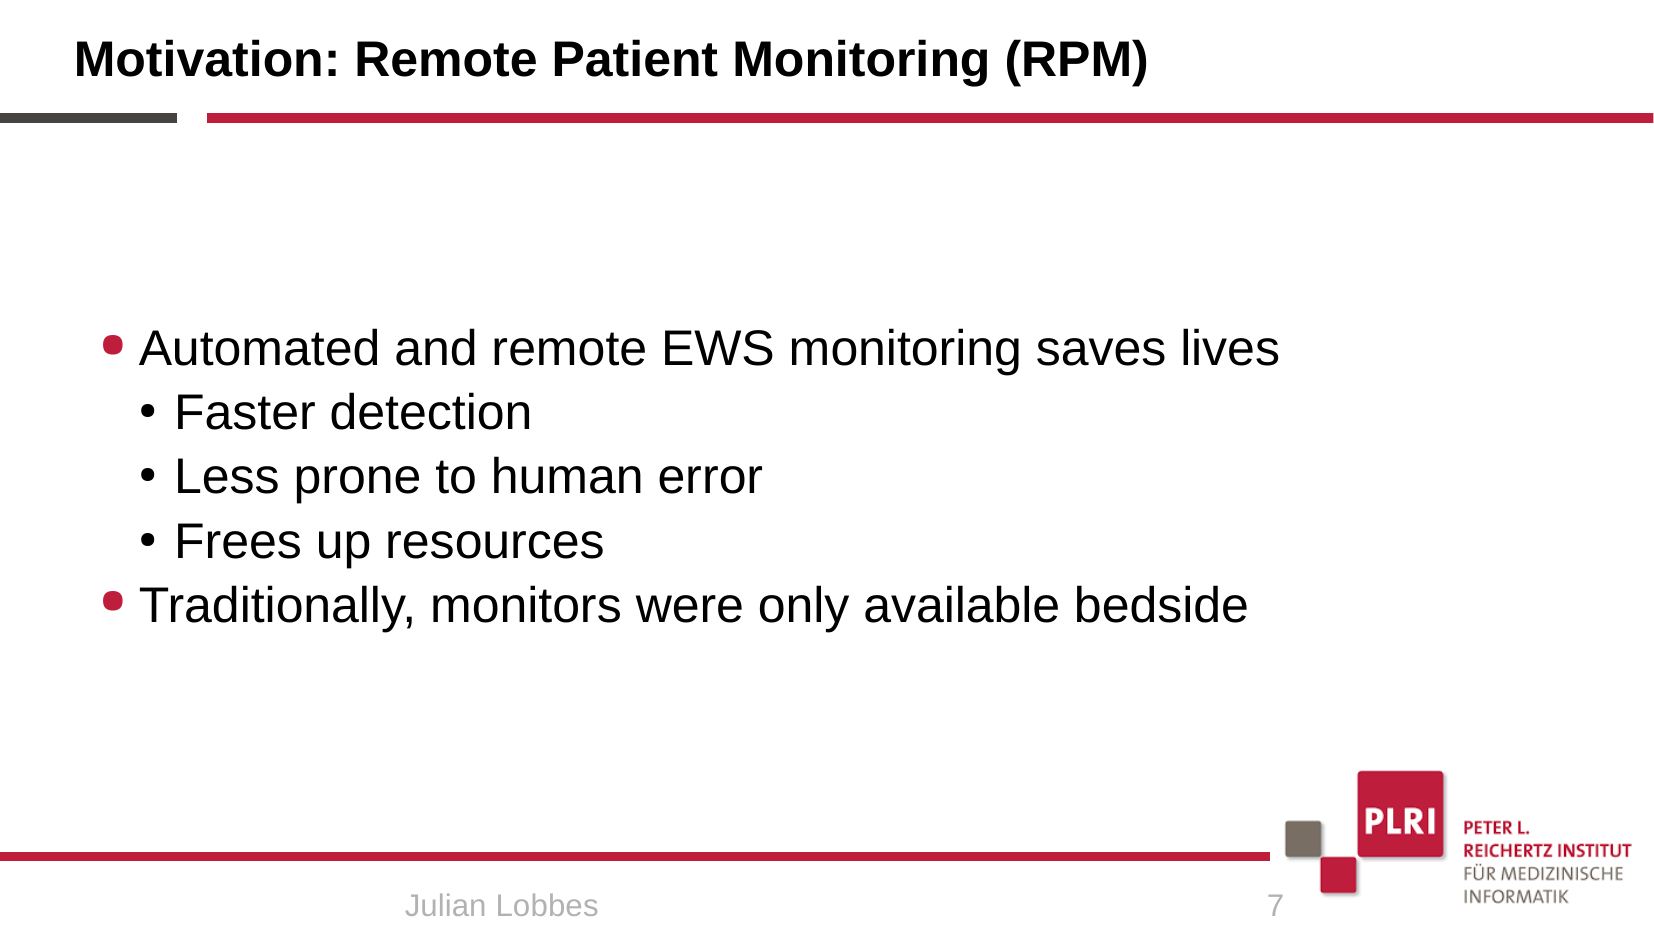

Motivation: Remote Patient Monitoring (RPM)
Automated and remote EWS monitoring saves lives
Faster detection
Less prone to human error
Frees up resources
Traditionally, monitors were only available bedside
Julian Lobbes